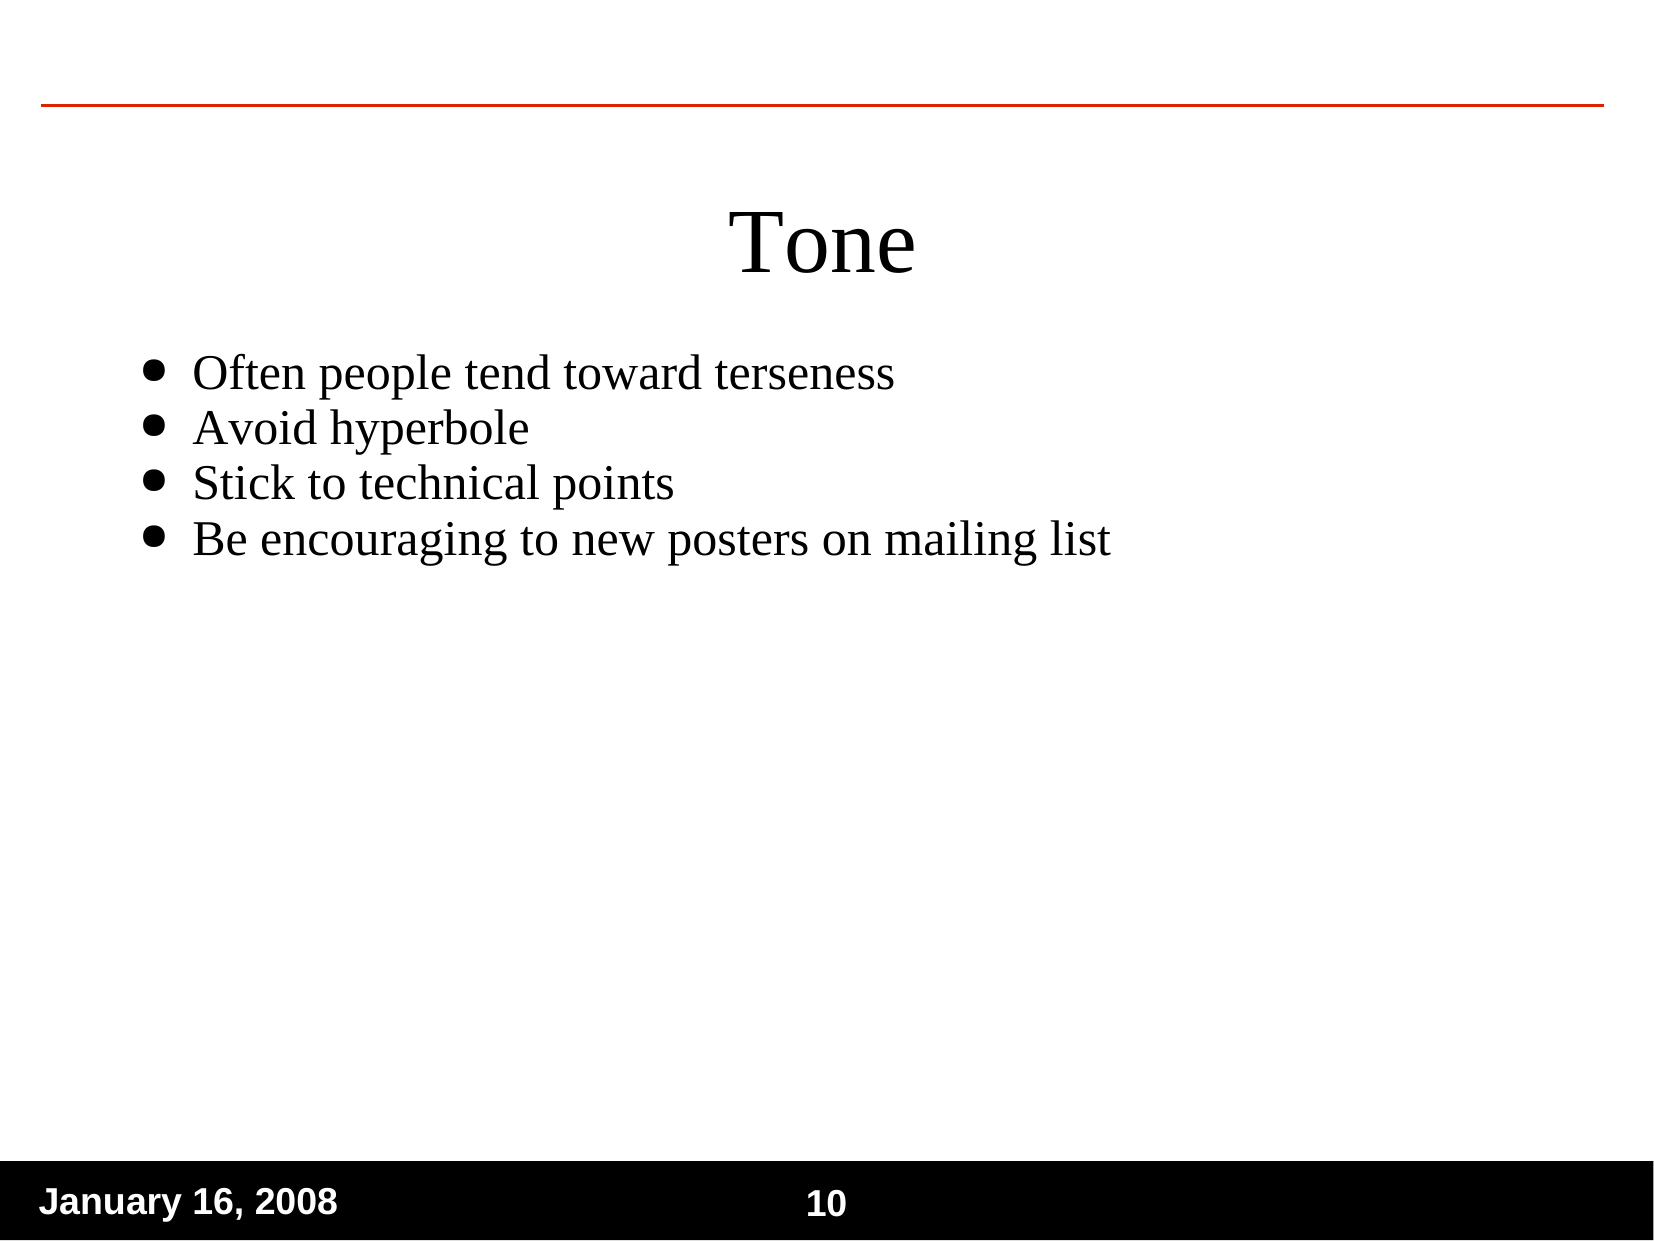

# Tone
Often people tend toward terseness
Avoid hyperbole
Stick to technical points
Be encouraging to new posters on mailing list